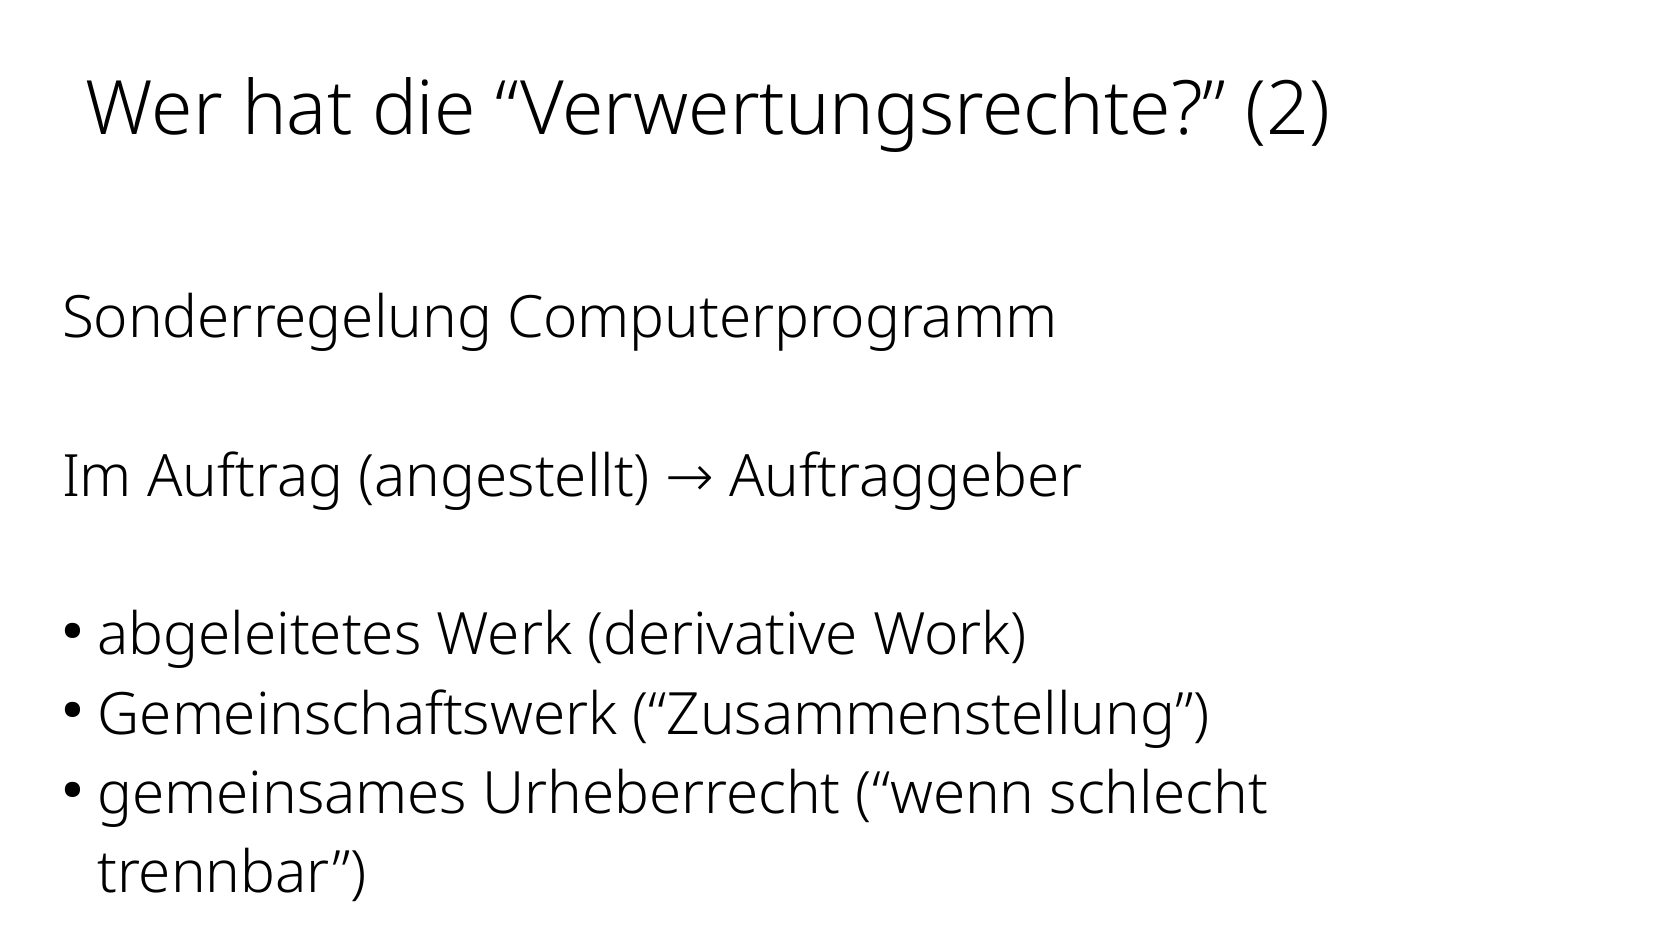

Wer hat die “Verwertungsrechte?” (2)
Sonderregelung Computerprogramm
Im Auftrag (angestellt) → Auftraggeber
abgeleitetes Werk (derivative Work)
Gemeinschaftswerk (“Zusammenstellung”)
gemeinsames Urheberrecht (“wenn schlecht trennbar”)